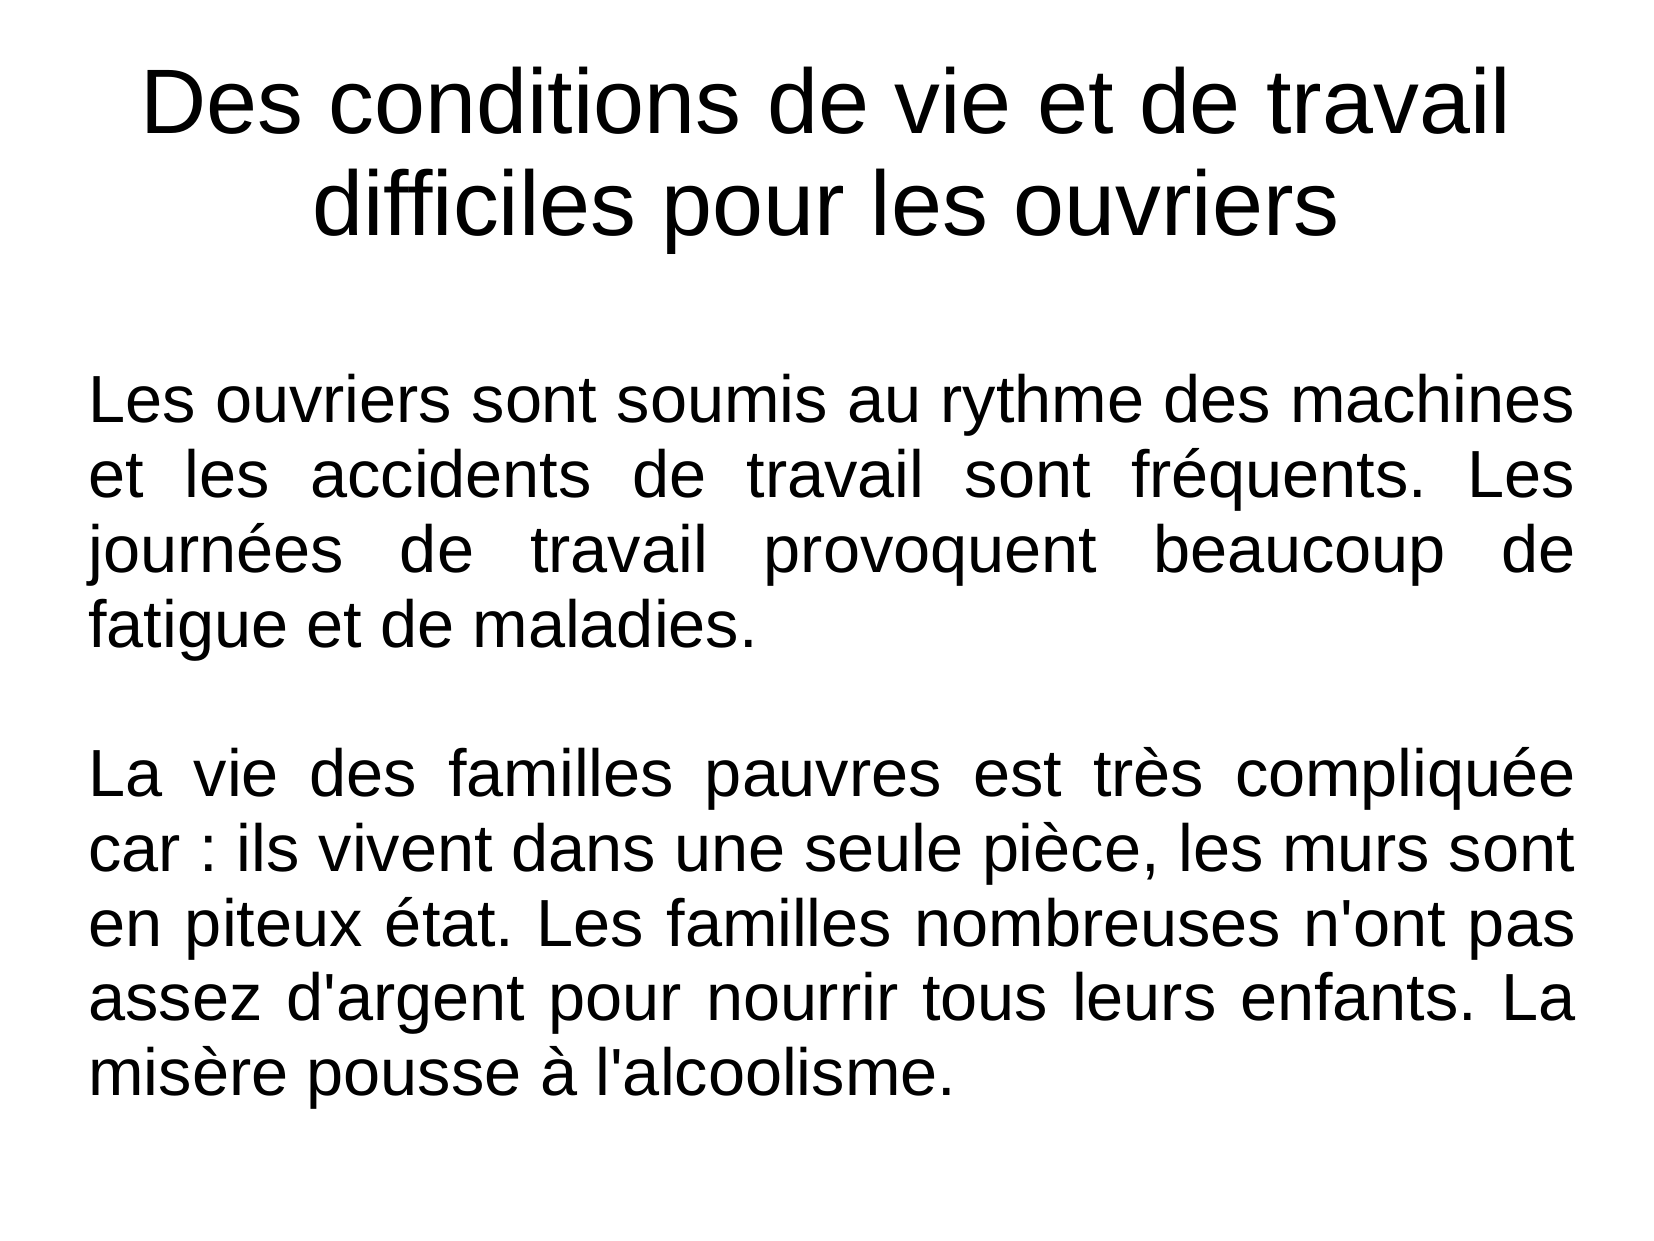

# Des conditions de vie et de travail difficiles pour les ouvriers
Les ouvriers sont soumis au rythme des machines et les accidents de travail sont fréquents. Les journées de travail provoquent beaucoup de fatigue et de maladies.
La vie des familles pauvres est très compliquée car : ils vivent dans une seule pièce, les murs sont en piteux état. Les familles nombreuses n'ont pas assez d'argent pour nourrir tous leurs enfants. La misère pousse à l'alcoolisme.